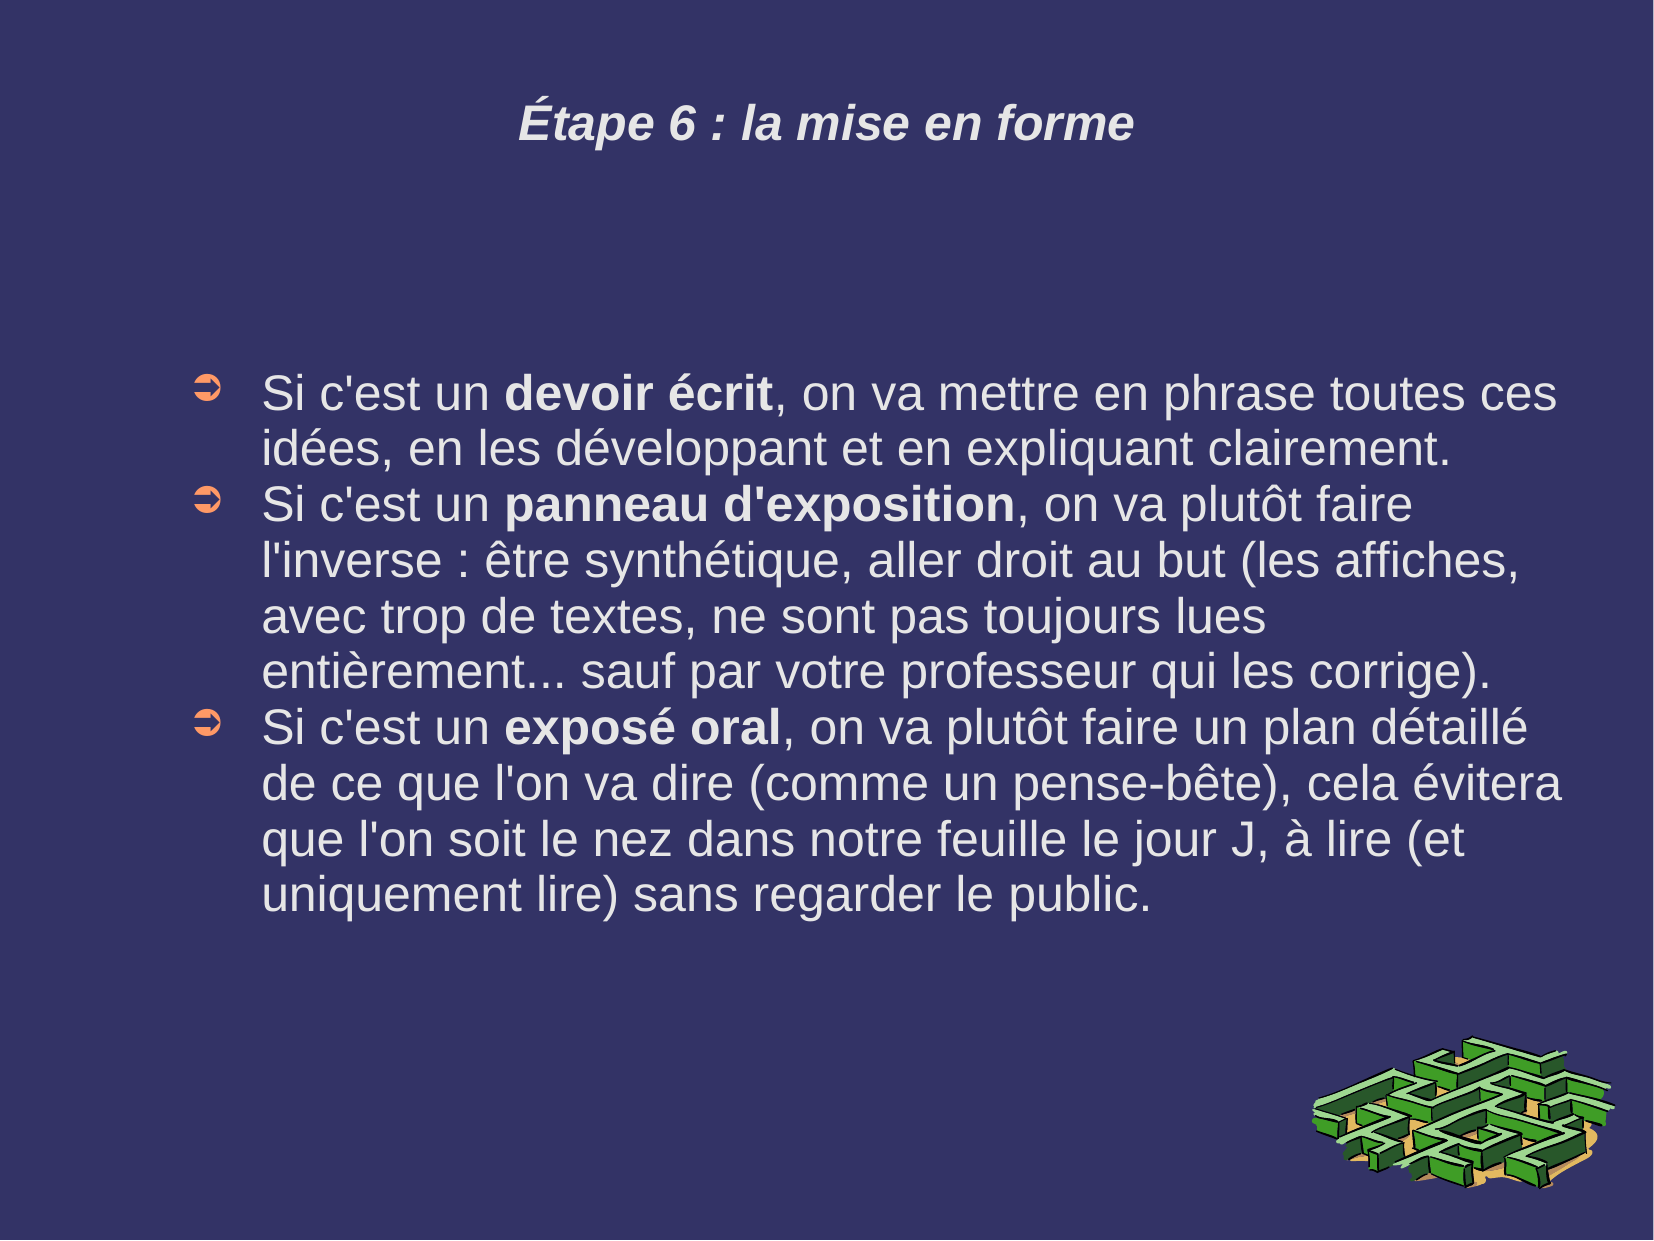

# Étape 6 : la mise en forme
Si c'est un devoir écrit, on va mettre en phrase toutes ces idées, en les développant et en expliquant clairement.
Si c'est un panneau d'exposition, on va plutôt faire l'inverse : être synthétique, aller droit au but (les affiches, avec trop de textes, ne sont pas toujours lues entièrement... sauf par votre professeur qui les corrige).
Si c'est un exposé oral, on va plutôt faire un plan détaillé de ce que l'on va dire (comme un pense-bête), cela évitera que l'on soit le nez dans notre feuille le jour J, à lire (et uniquement lire) sans regarder le public.